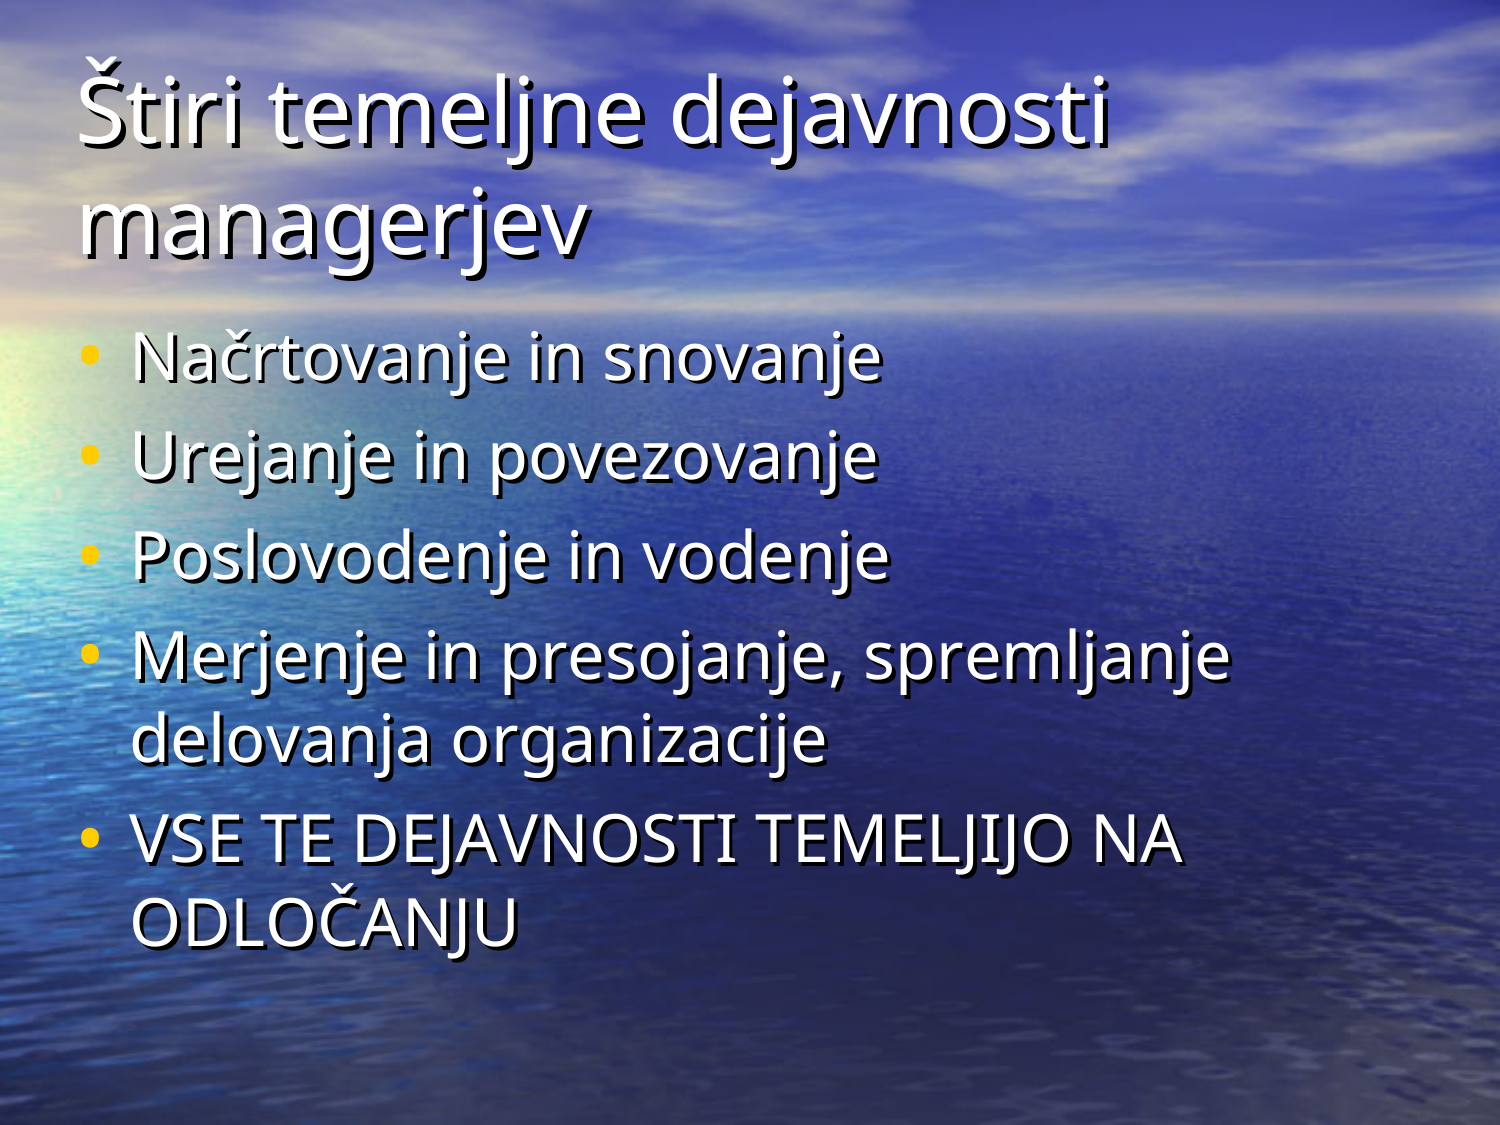

# Štiri temeljne dejavnosti managerjev
Načrtovanje in snovanje
Urejanje in povezovanje
Poslovodenje in vodenje
Merjenje in presojanje, spremljanje delovanja organizacije
VSE TE DEJAVNOSTI TEMELJIJO NA ODLOČANJU